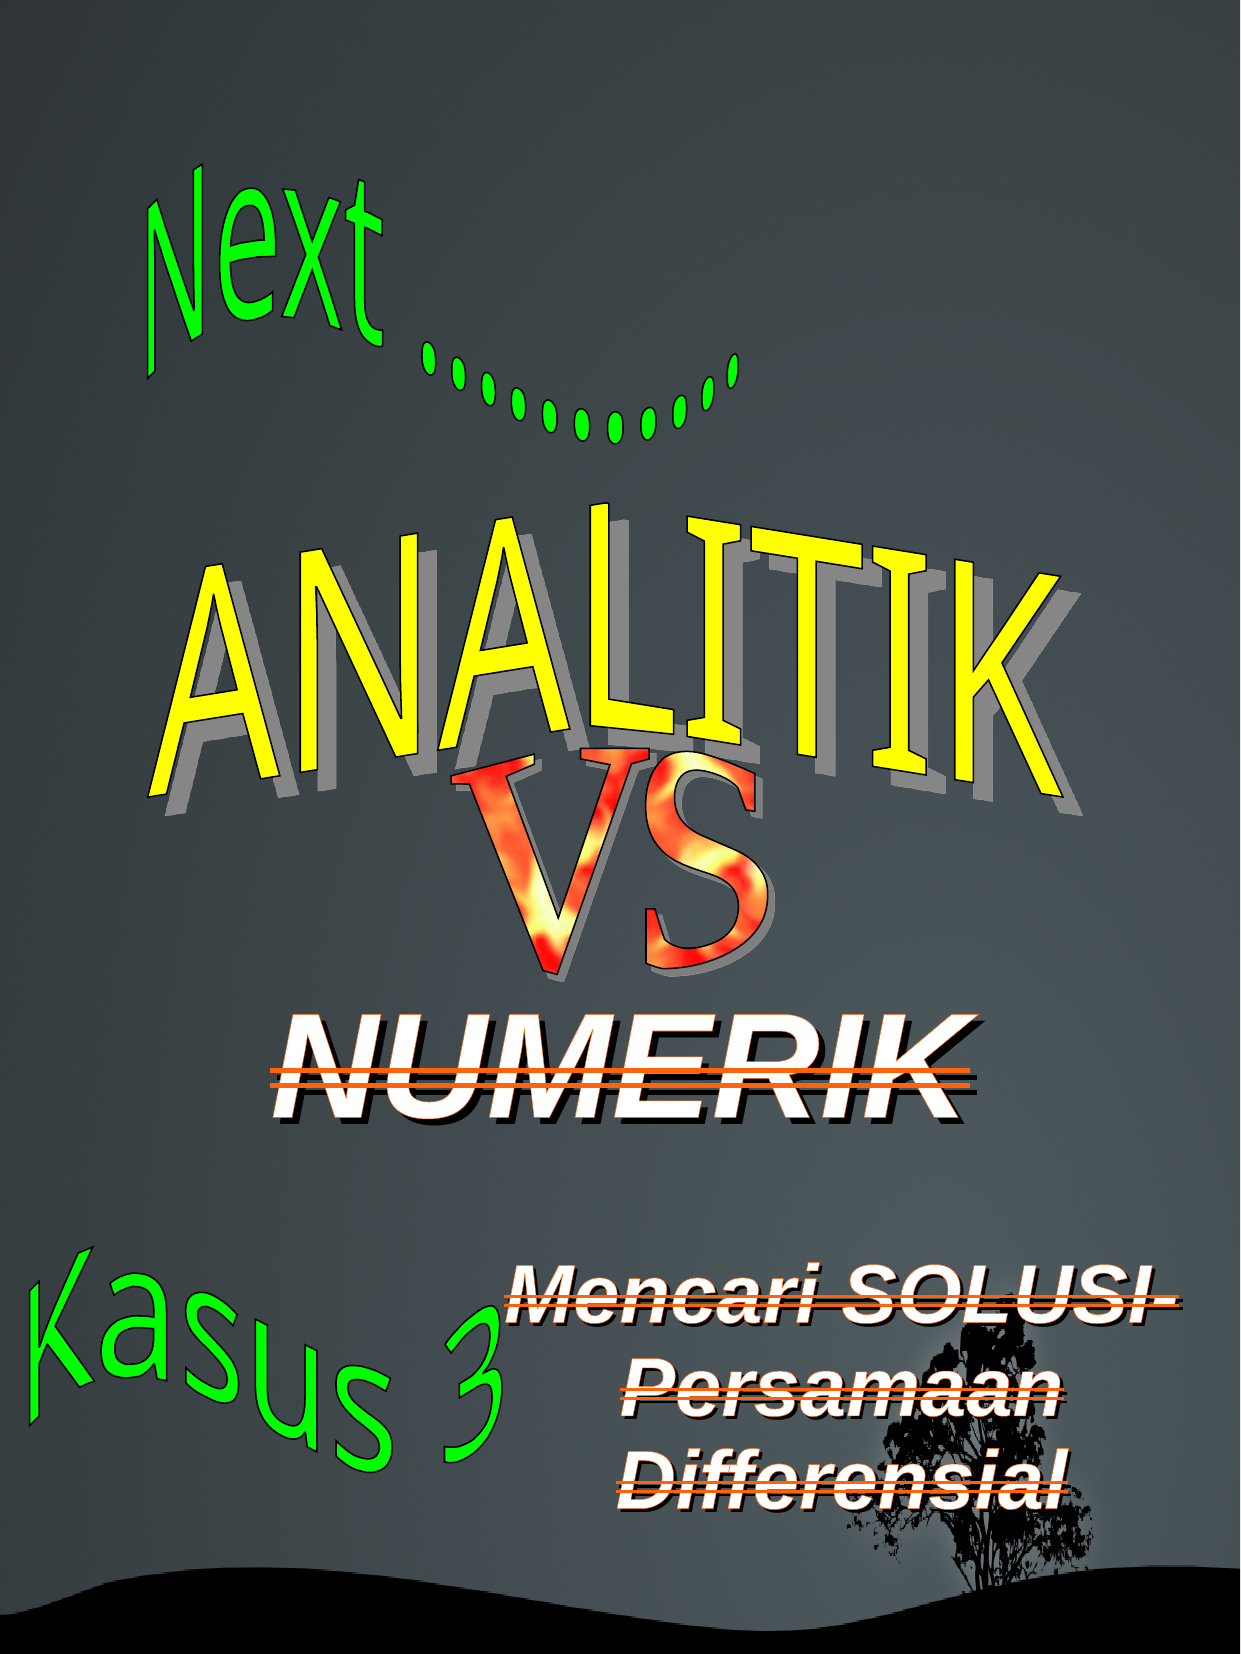

Next ...........
ANALITIK
vs
NUMERIK
Kasus 3
Mencari SOLUSI-Persamaan Differensial